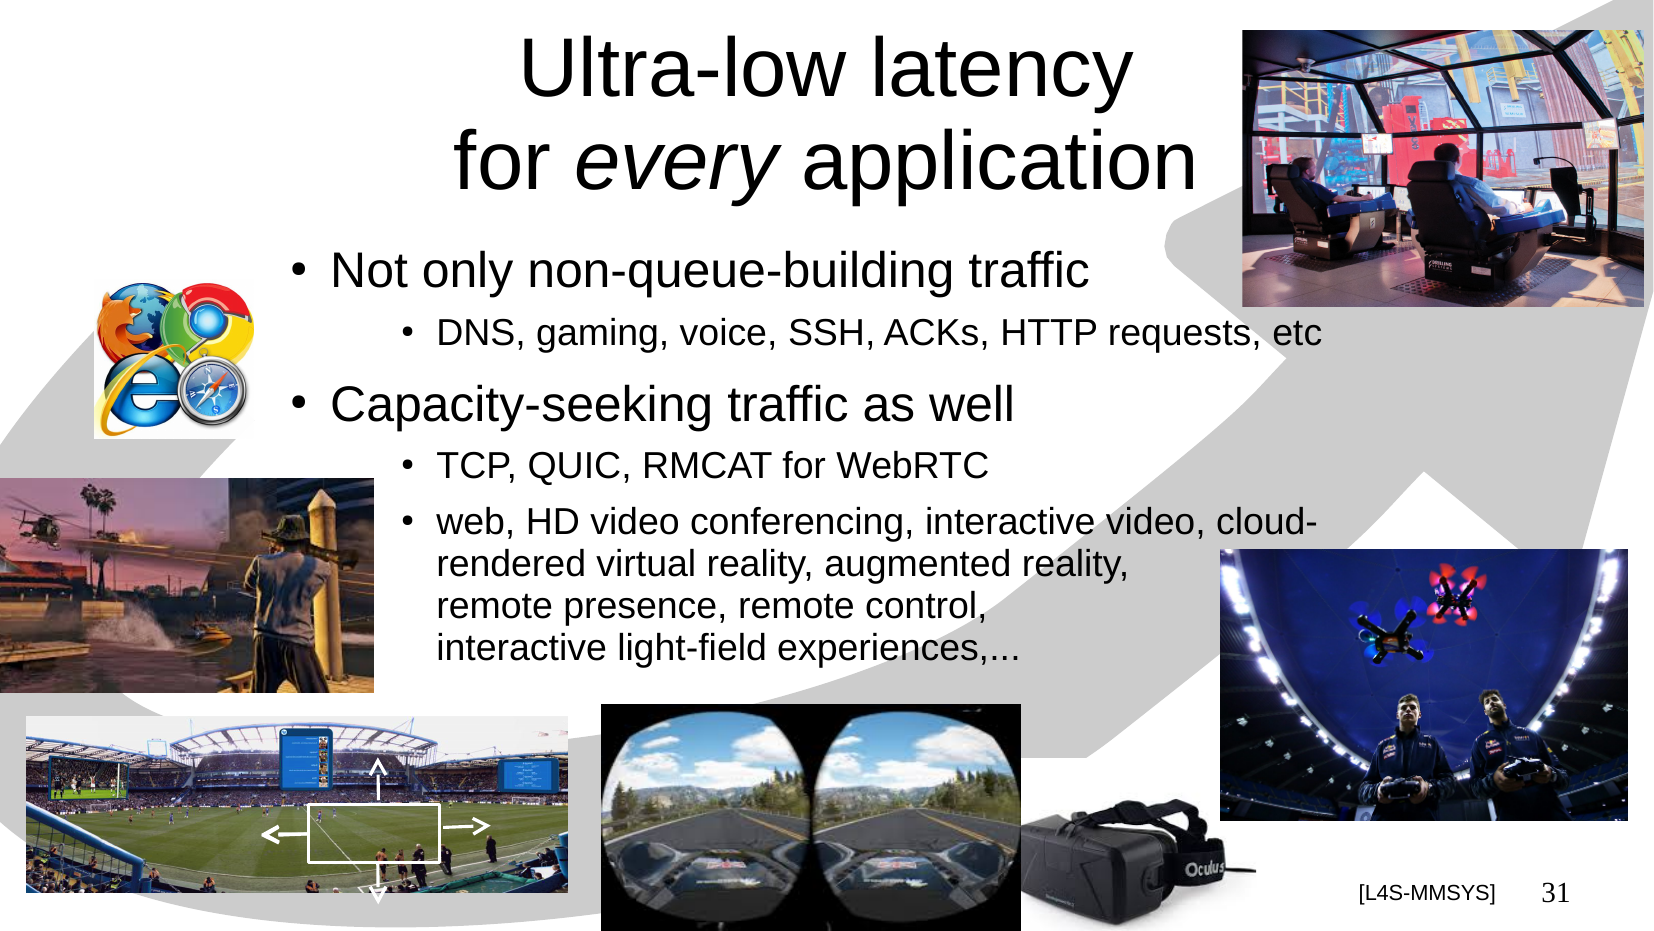

# Ultra-low latency for every application
Not only non-queue-building traffic
DNS, gaming, voice, SSH, ACKs, HTTP requests, etc
Capacity-seeking traffic as well
TCP, QUIC, RMCAT for WebRTC
web, HD video conferencing, interactive video, cloud-rendered virtual reality, augmented reality,
remote presence, remote control,
interactive light-field experiences,...
[L4S-MMSYS]
31